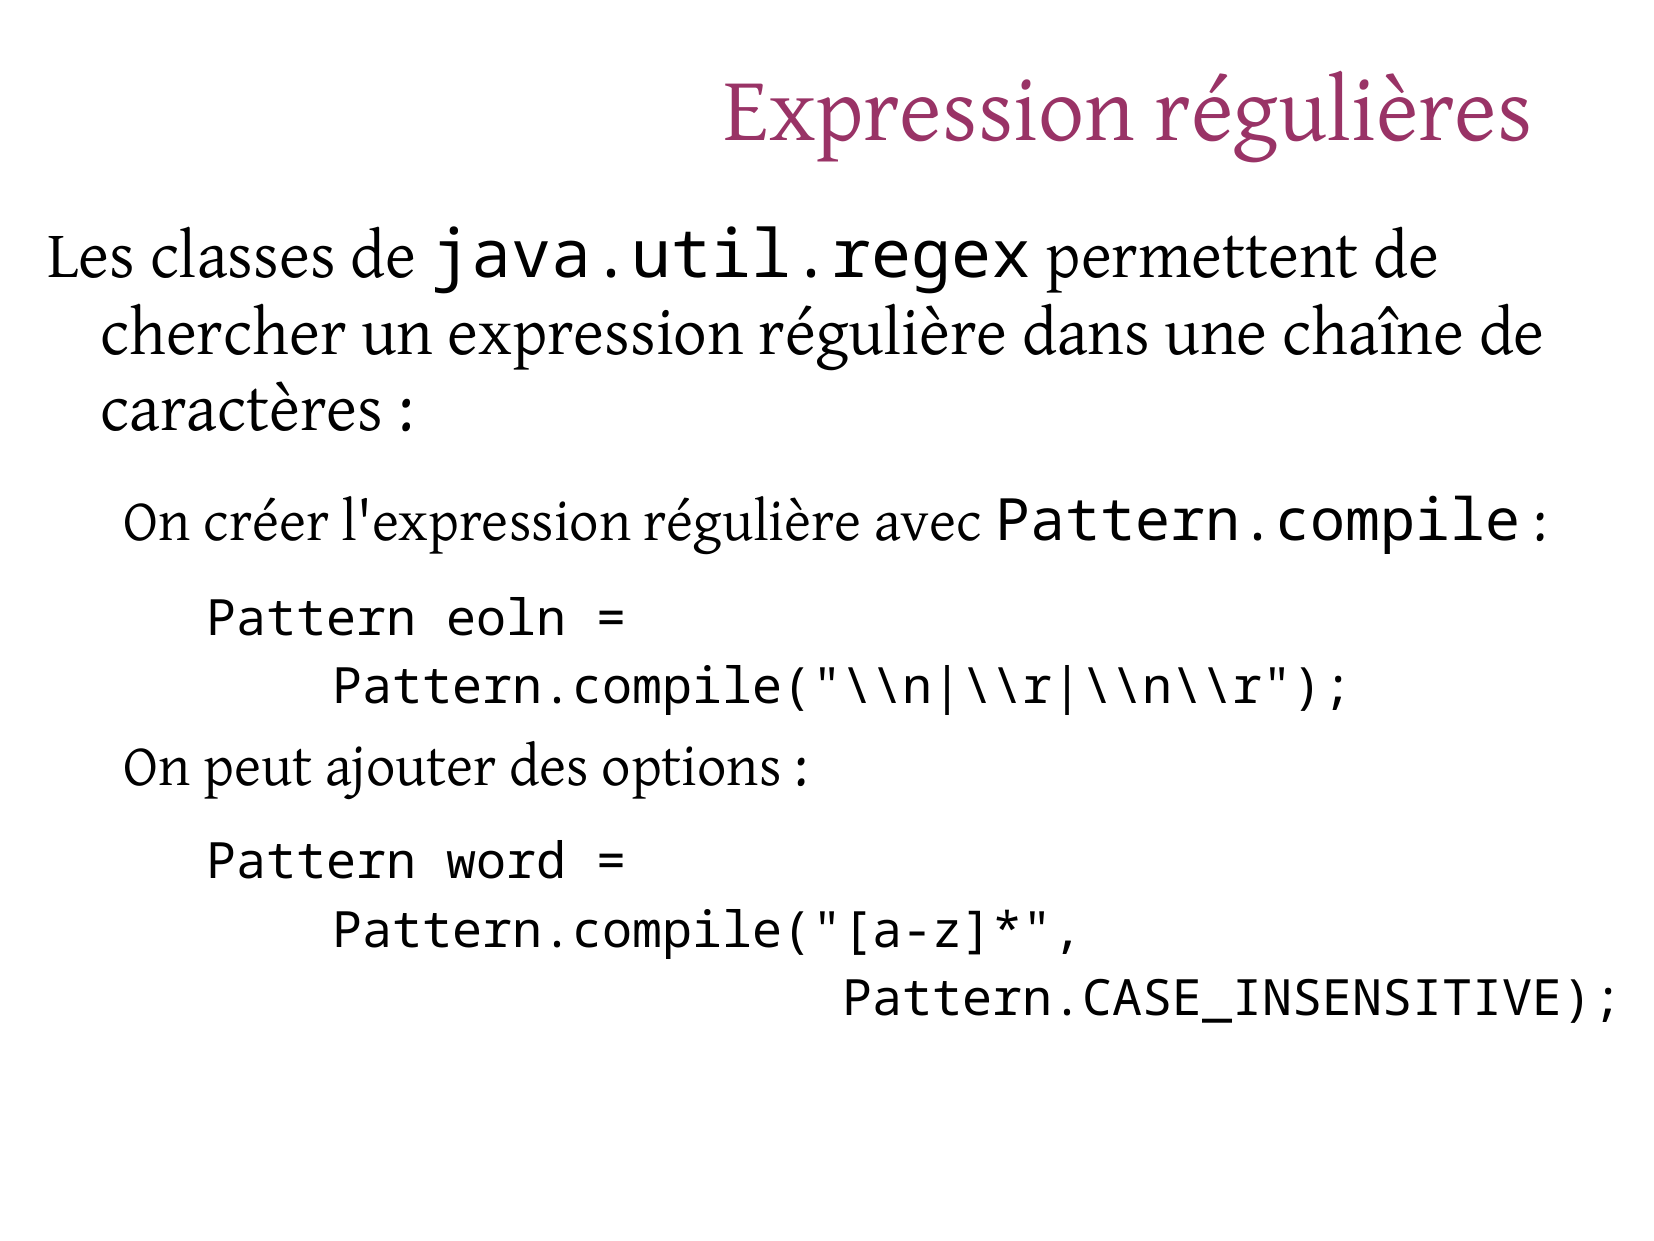

# Expression régulières
Les classes de java.util.regex permettent de chercher un expression régulière dans une chaîne de caractères :
On créer l'expression régulière avec Pattern.compile :
Pattern eoln =
 Pattern.compile("\\n|\\r|\\n\\r");
On peut ajouter des options :
Pattern word =
 Pattern.compile("[a-z]*",
 Pattern.CASE_INSENSITIVE);